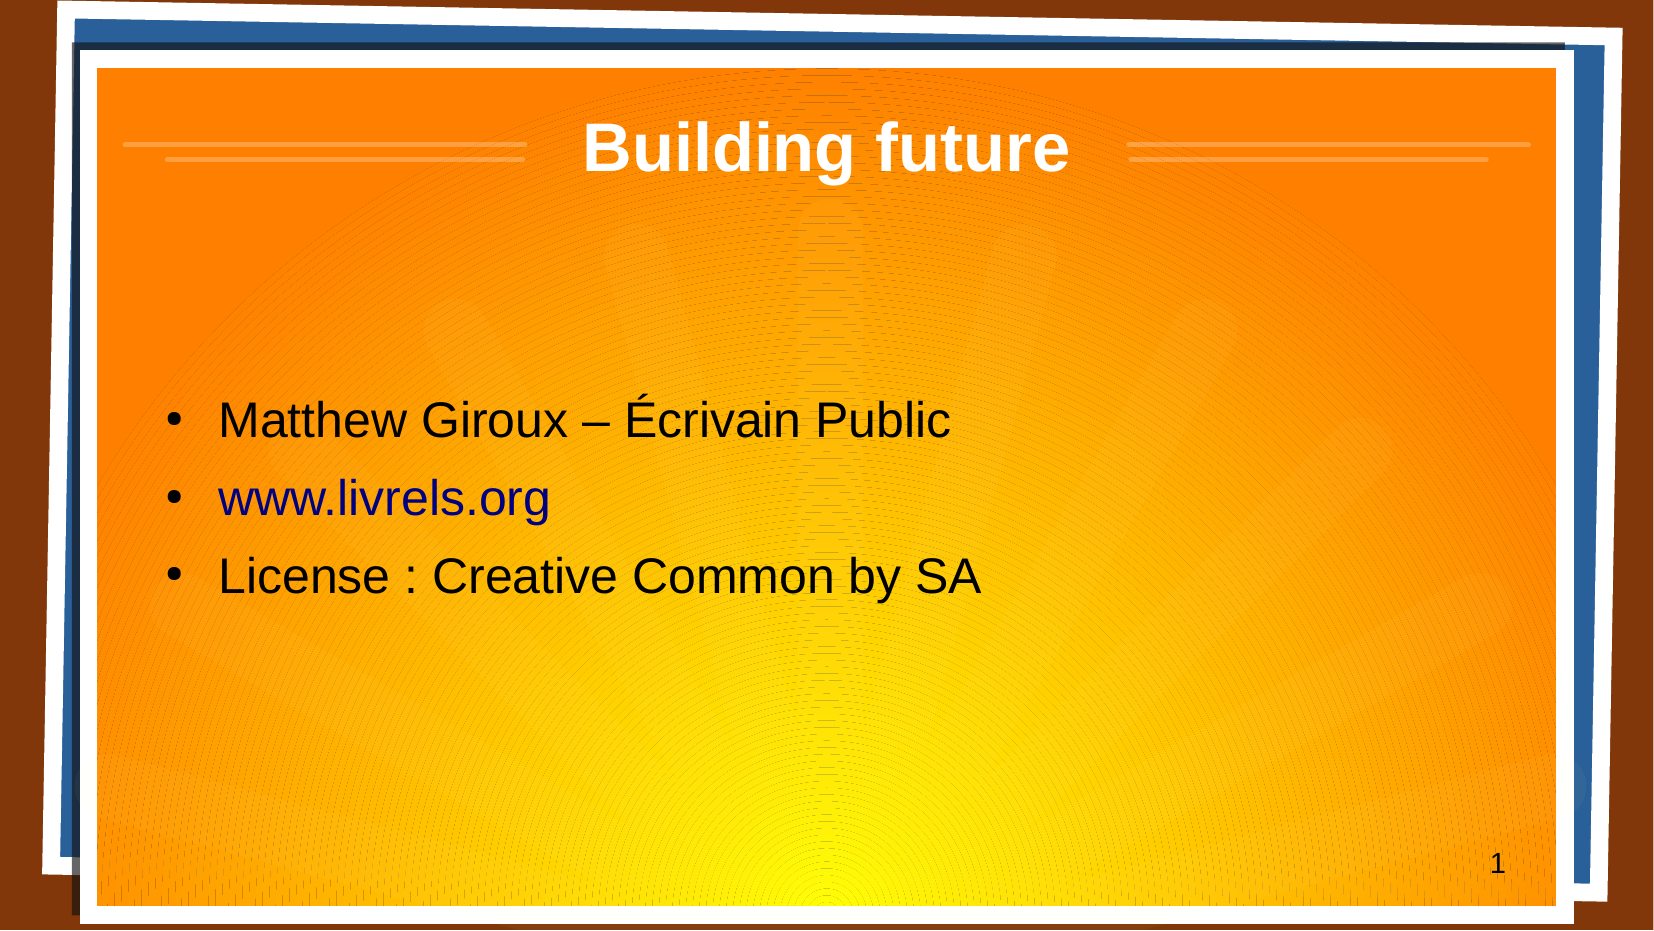

# Building future
Matthew Giroux – Écrivain Public
www.livrels.org
License : Creative Common by SA
1